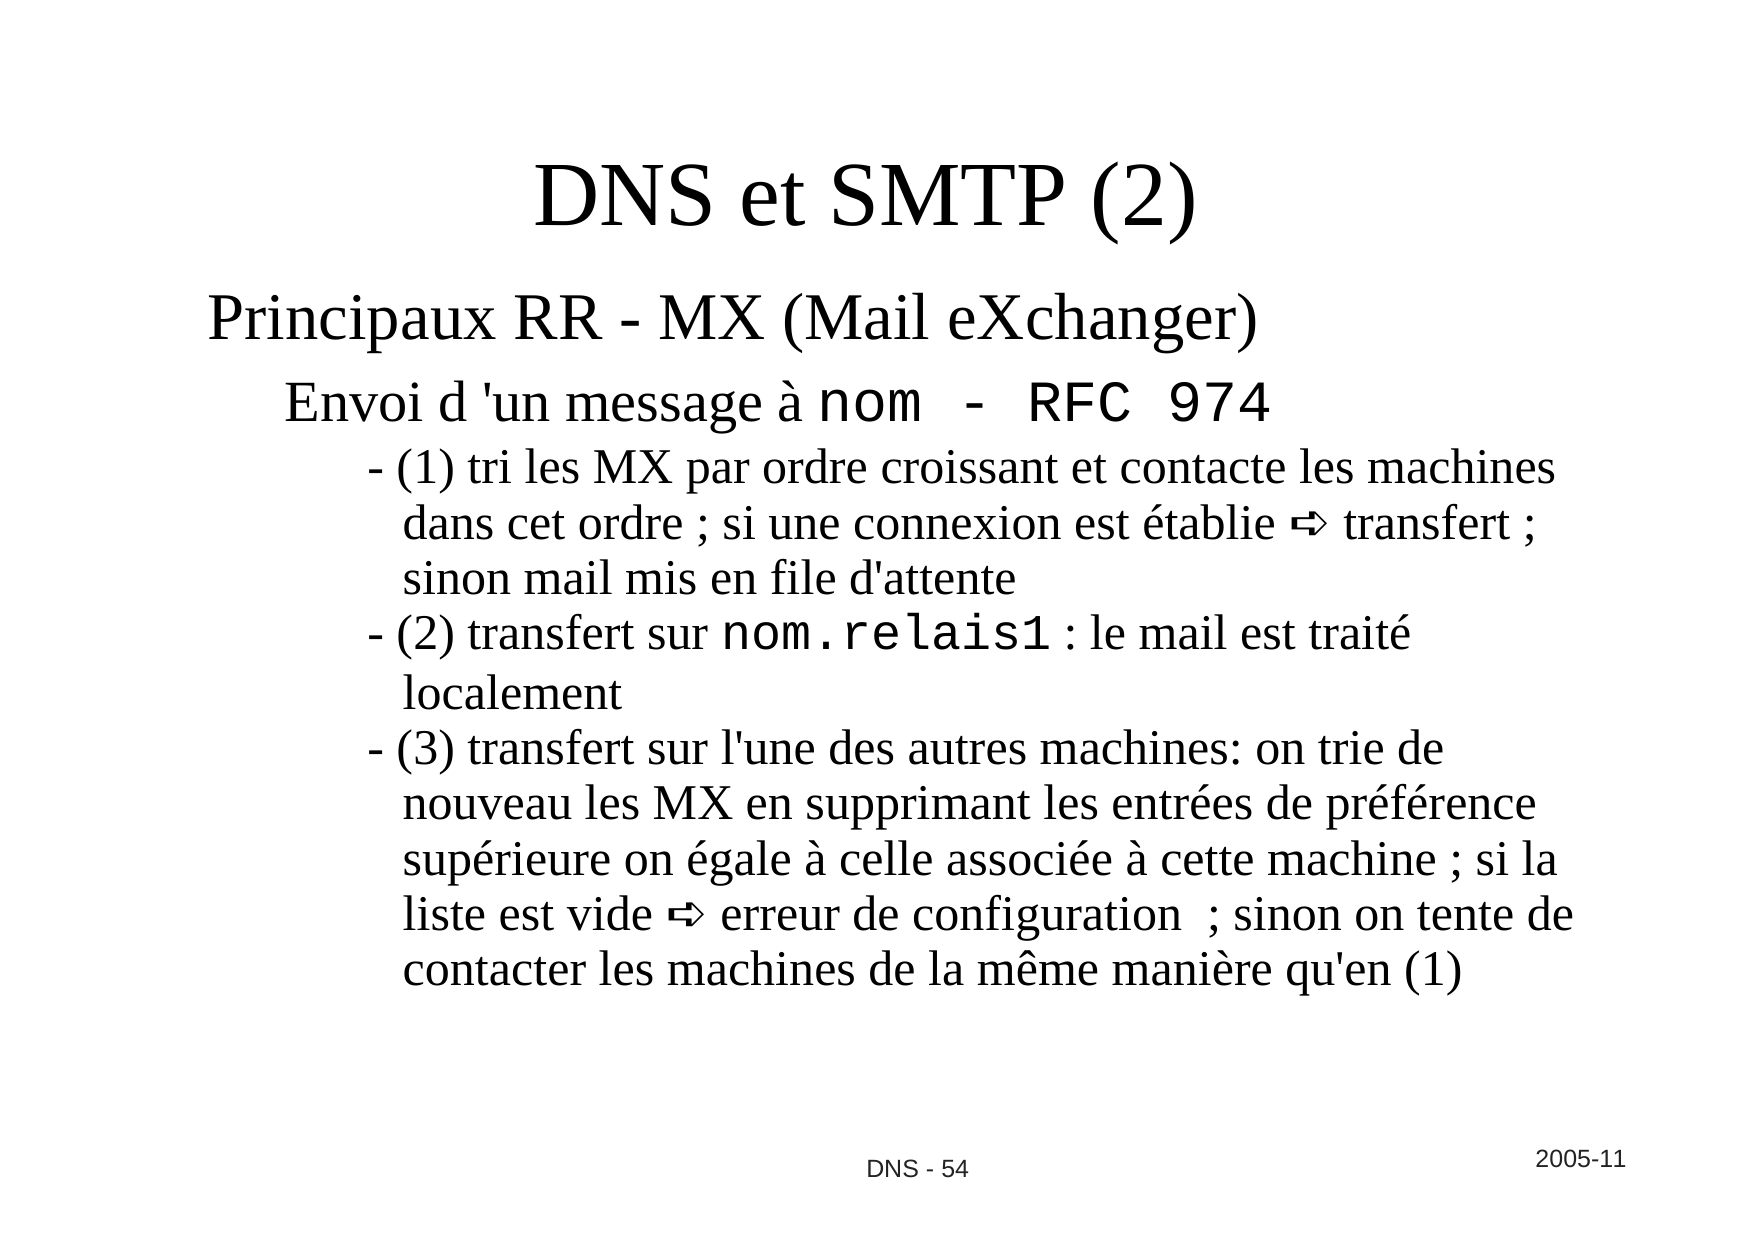

# DNS et SMTP (2)
Principaux RR - MX (Mail eXchanger)
Envoi d 'un message à nom - RFC 974
- (1) tri les MX par ordre croissant et contacte les machines dans cet ordre ; si une connexion est établie  transfert ; sinon mail mis en file d'attente
- (2) transfert sur nom.relais1 : le mail est traité localement
- (3) transfert sur l'une des autres machines: on trie de nouveau les MX en supprimant les entrées de préférence supérieure on égale à celle associée à cette machine ; si la liste est vide  erreur de configuration ; sinon on tente de contacter les machines de la même manière qu'en (1)